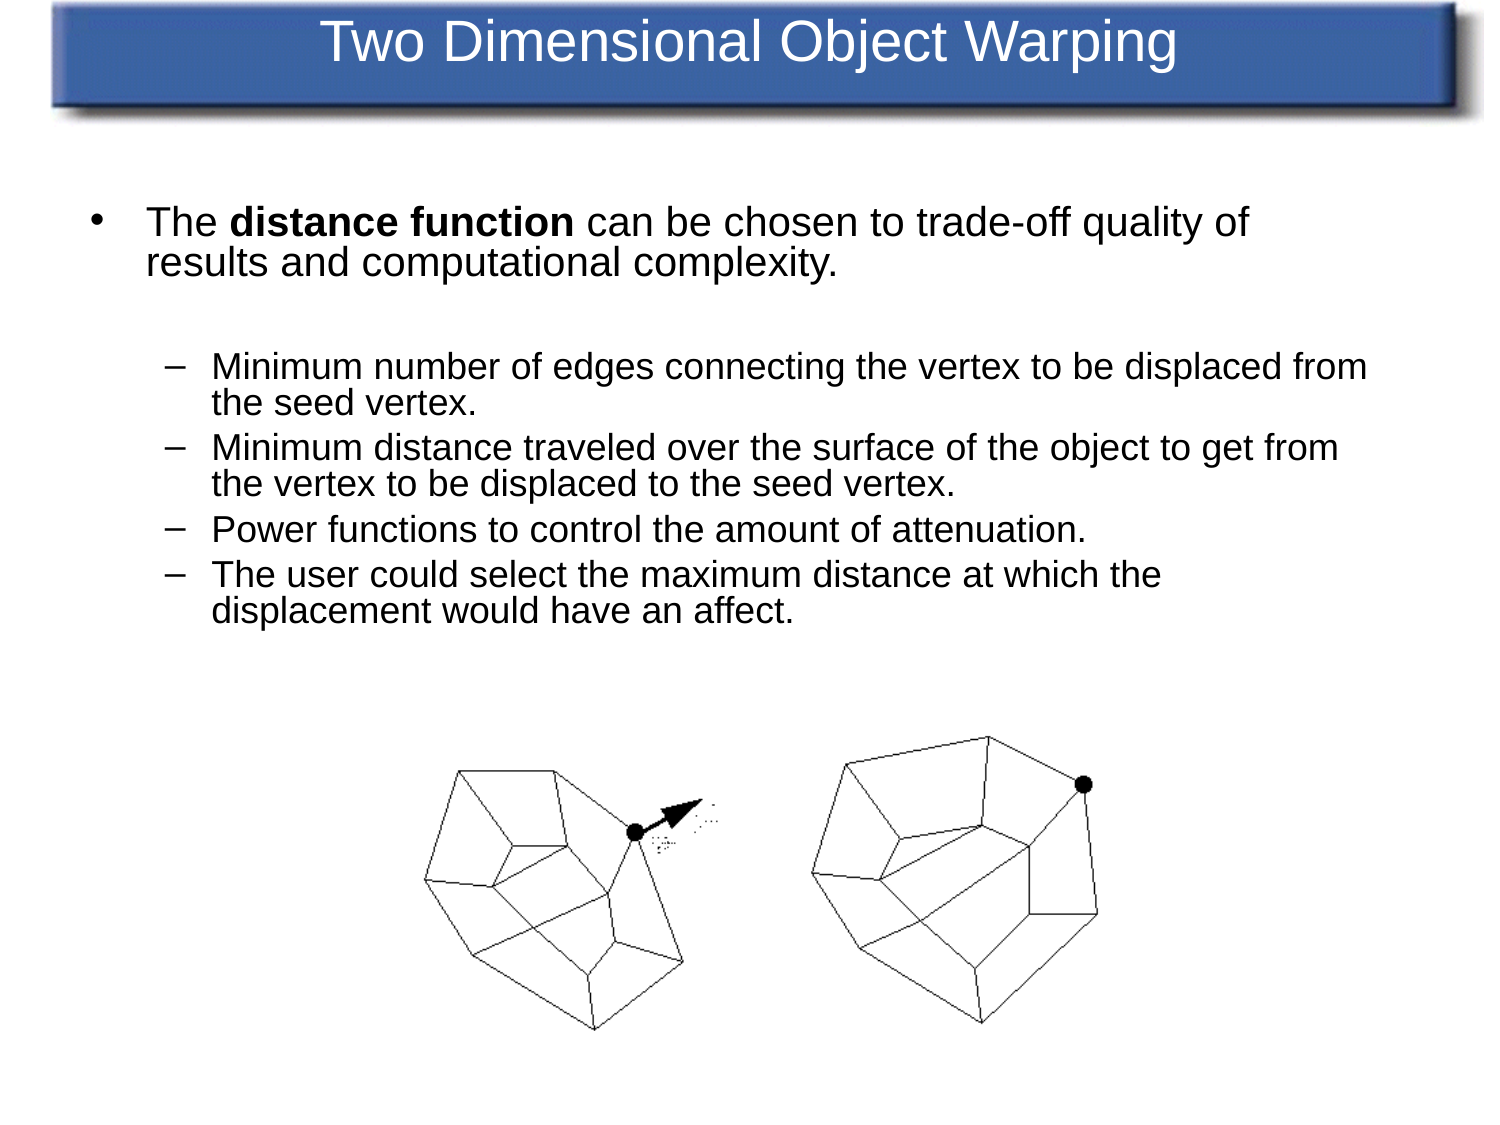

# Two Dimensional Object Warping
The distance function can be chosen to trade-off quality of results and computational complexity.
Minimum number of edges connecting the vertex to be displaced from the seed vertex.
Minimum distance traveled over the surface of the object to get from the vertex to be displaced to the seed vertex.
Power functions to control the amount of attenuation.
The user could select the maximum distance at which the displacement would have an affect.